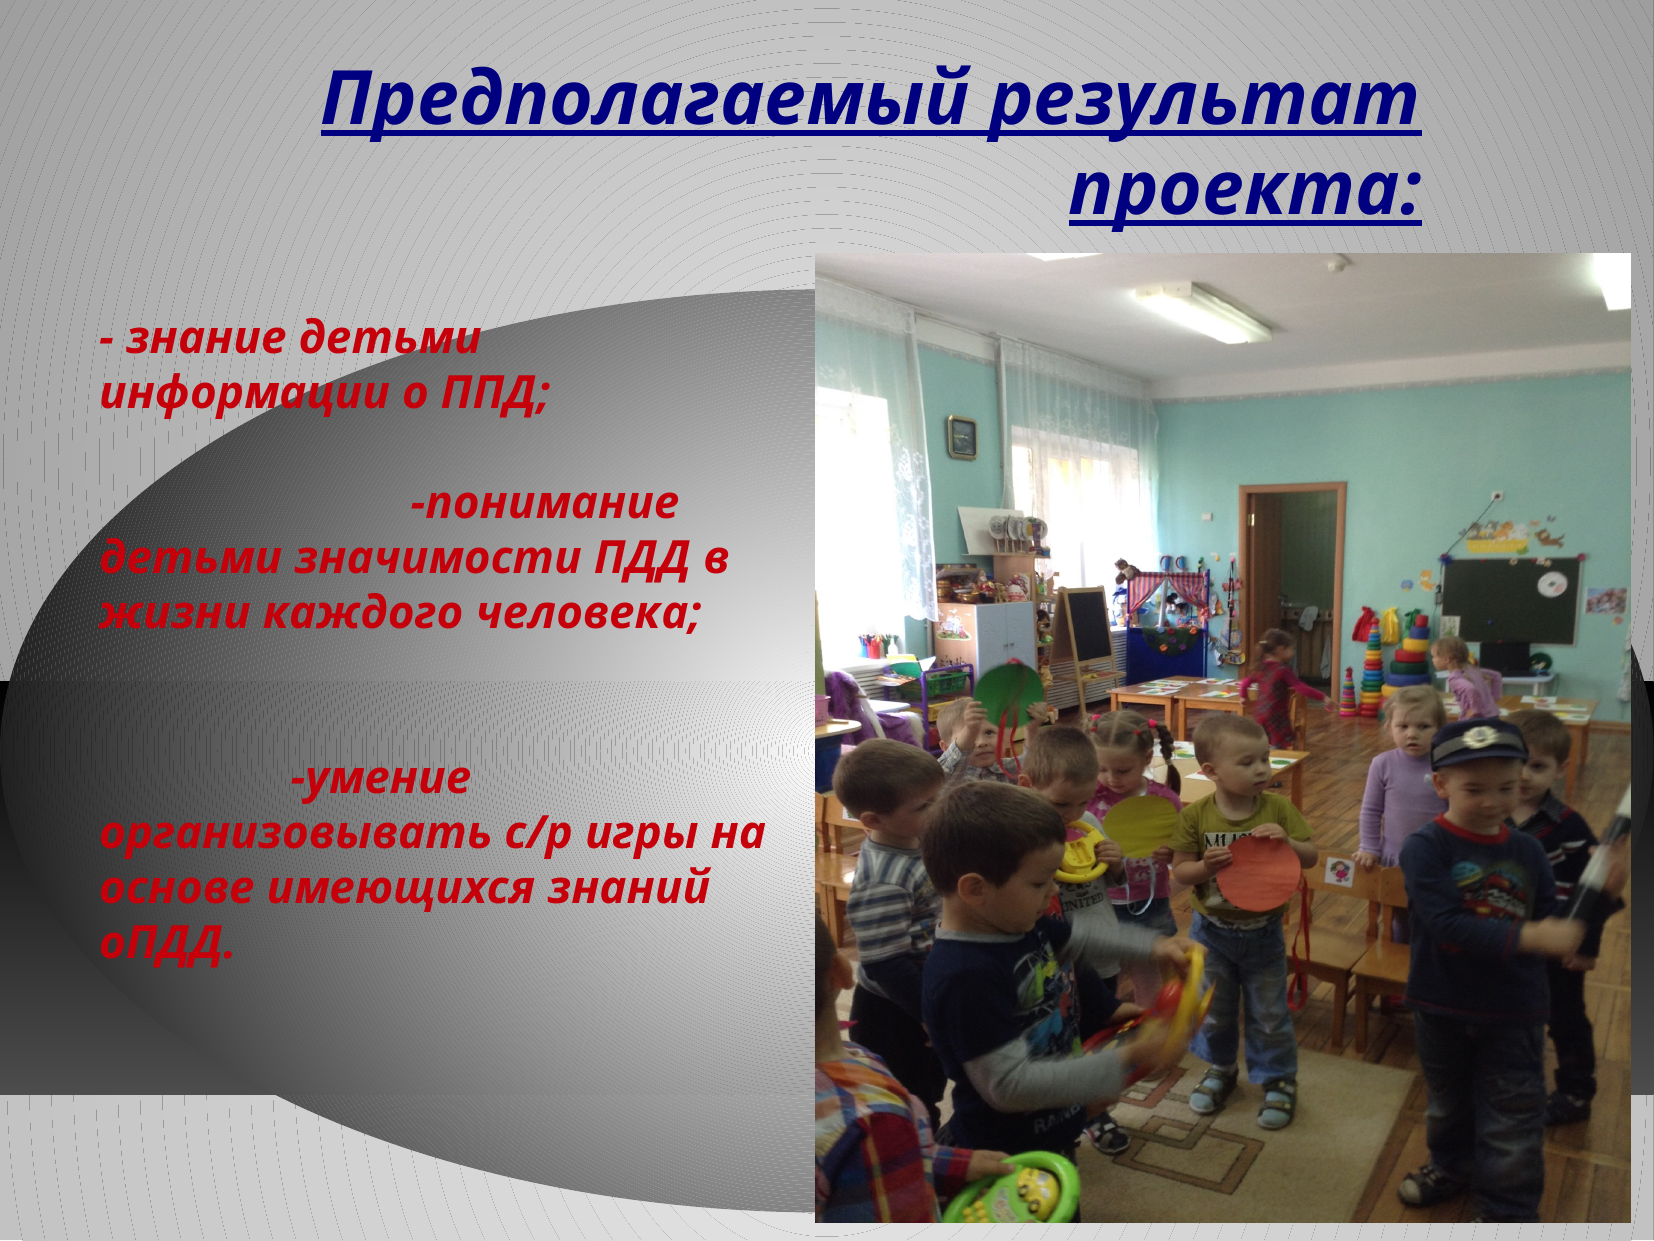

# Предполагаемый результат проекта:
- знание детьми информации о ППД; -понимание детьми значимости ПДД в жизни каждого человека; -умение организовывать с/р игры на основе имеющихся знаний оПДД.